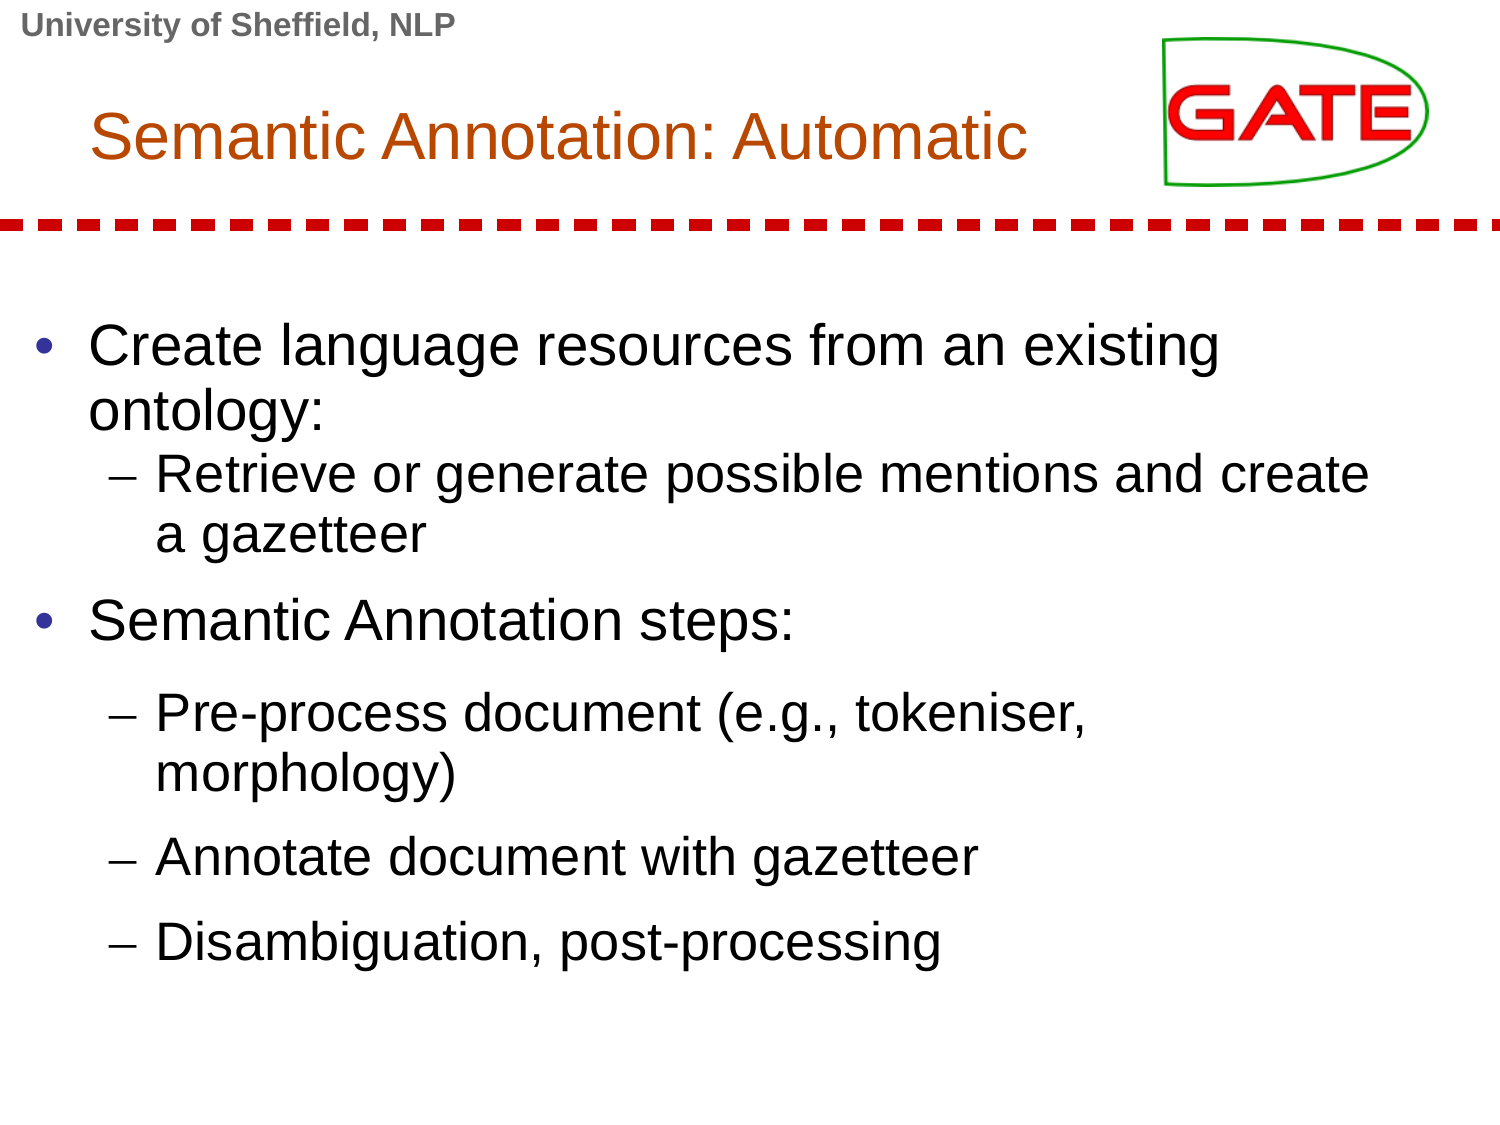

# Semantic Annotation: Automatic
Create language resources from an existing ontology:
Retrieve or generate possible mentions and create a gazetteer
Semantic Annotation steps:
Pre-process document (e.g., tokeniser, morphology)
Annotate document with gazetteer
Disambiguation, post-processing